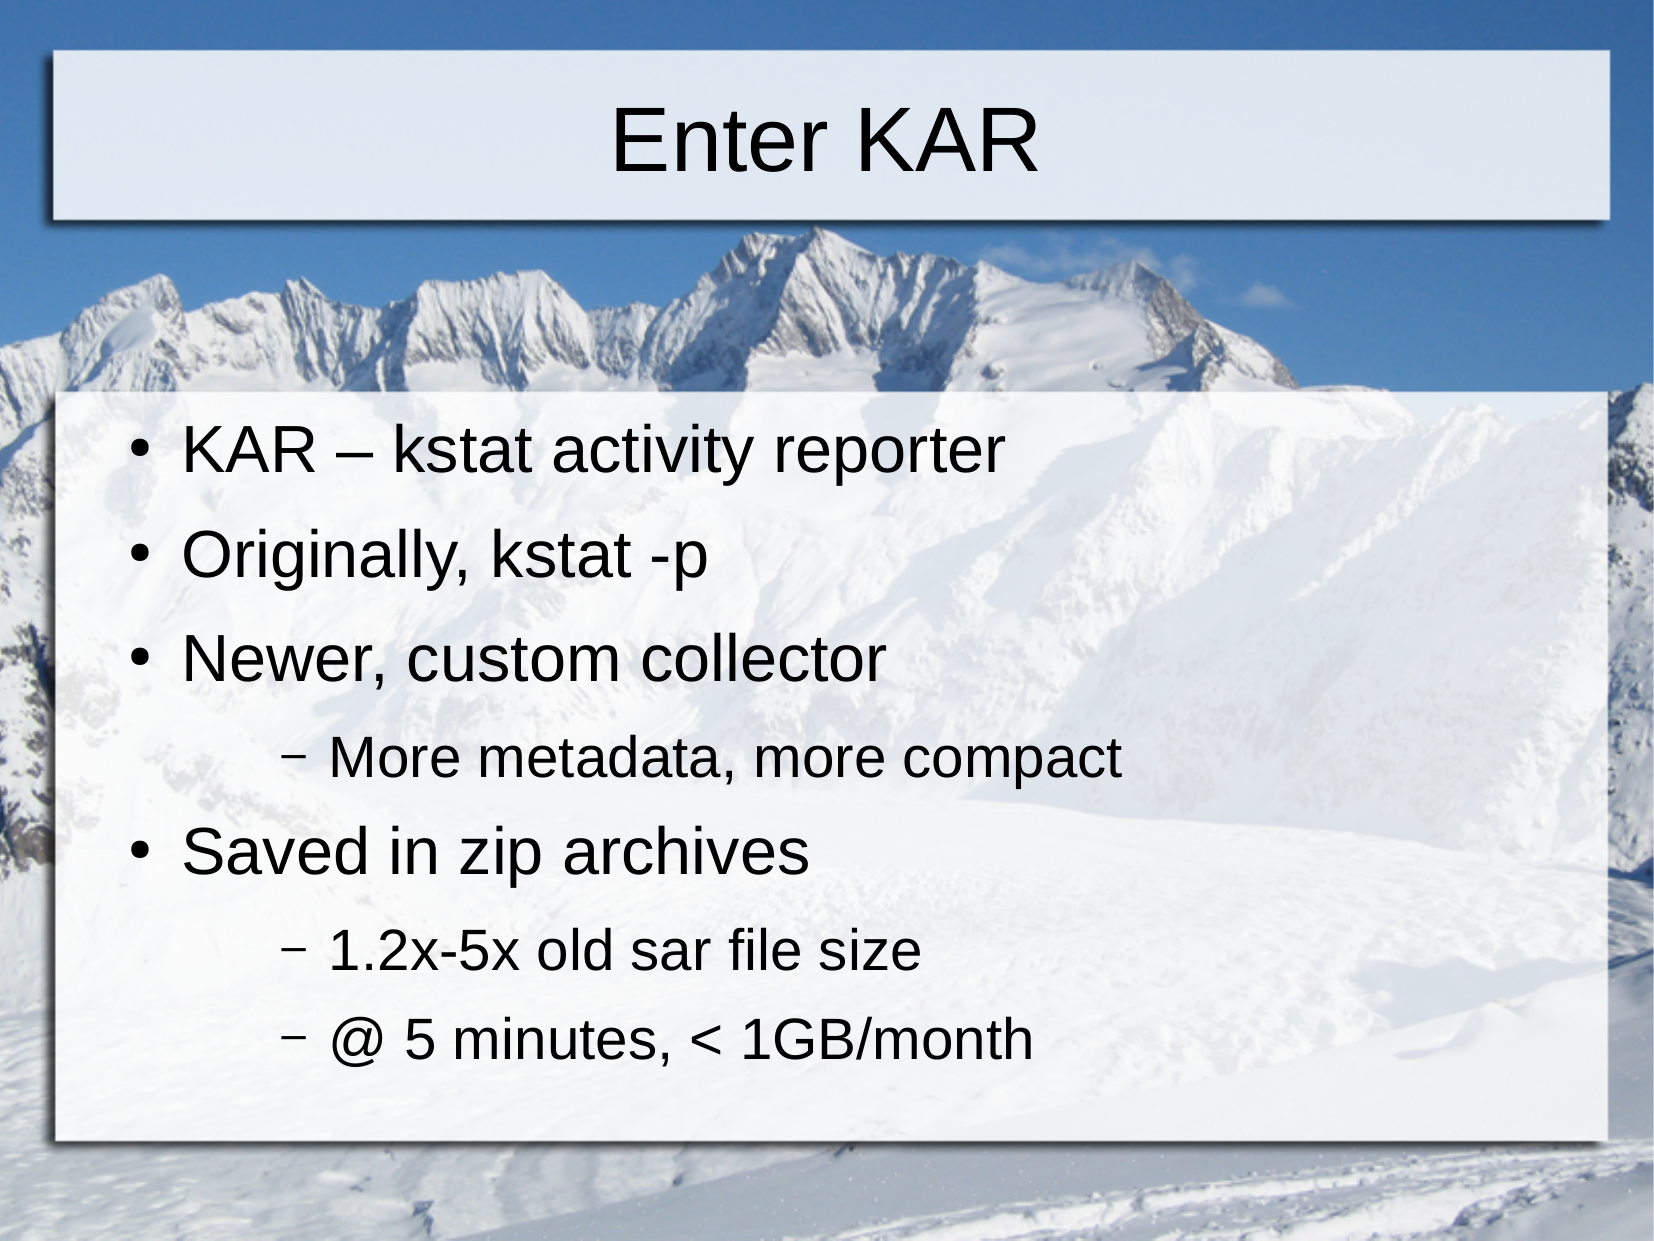

# Enter KAR
KAR – kstat activity reporter
Originally, kstat -p
Newer, custom collector
More metadata, more compact
Saved in zip archives
1.2x-5x old sar file size
@ 5 minutes, < 1GB/month